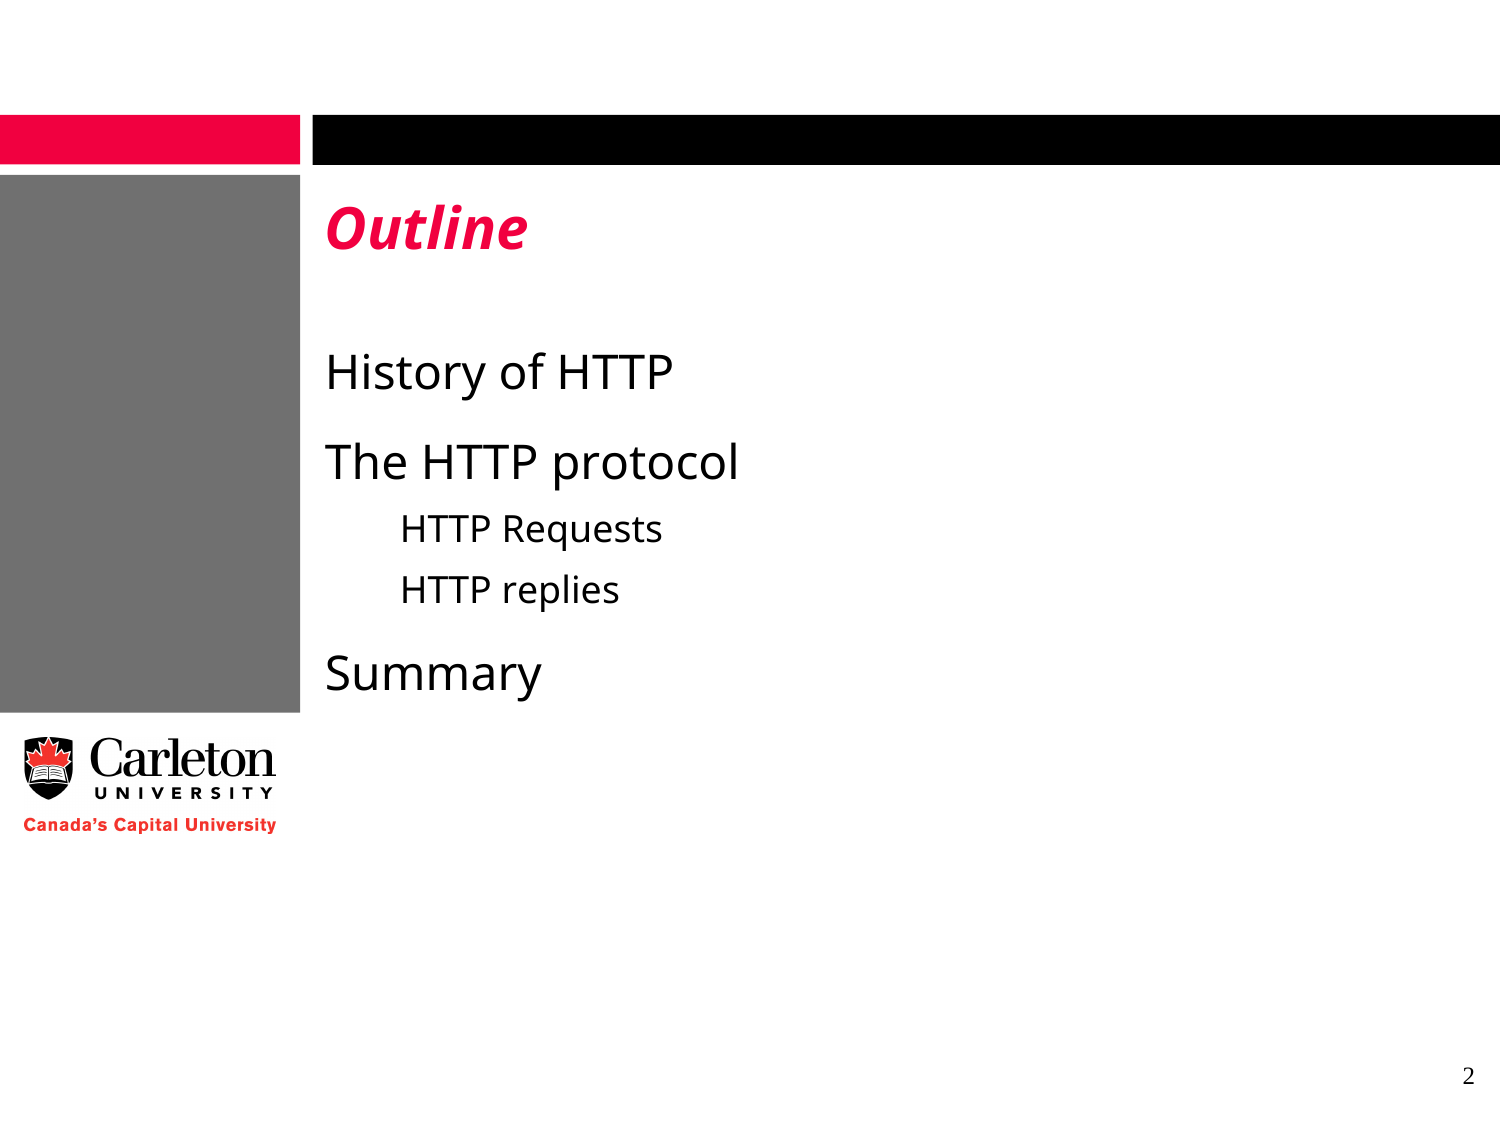

# Outline
History of HTTP
The HTTP protocol
HTTP Requests
HTTP replies
Summary
2